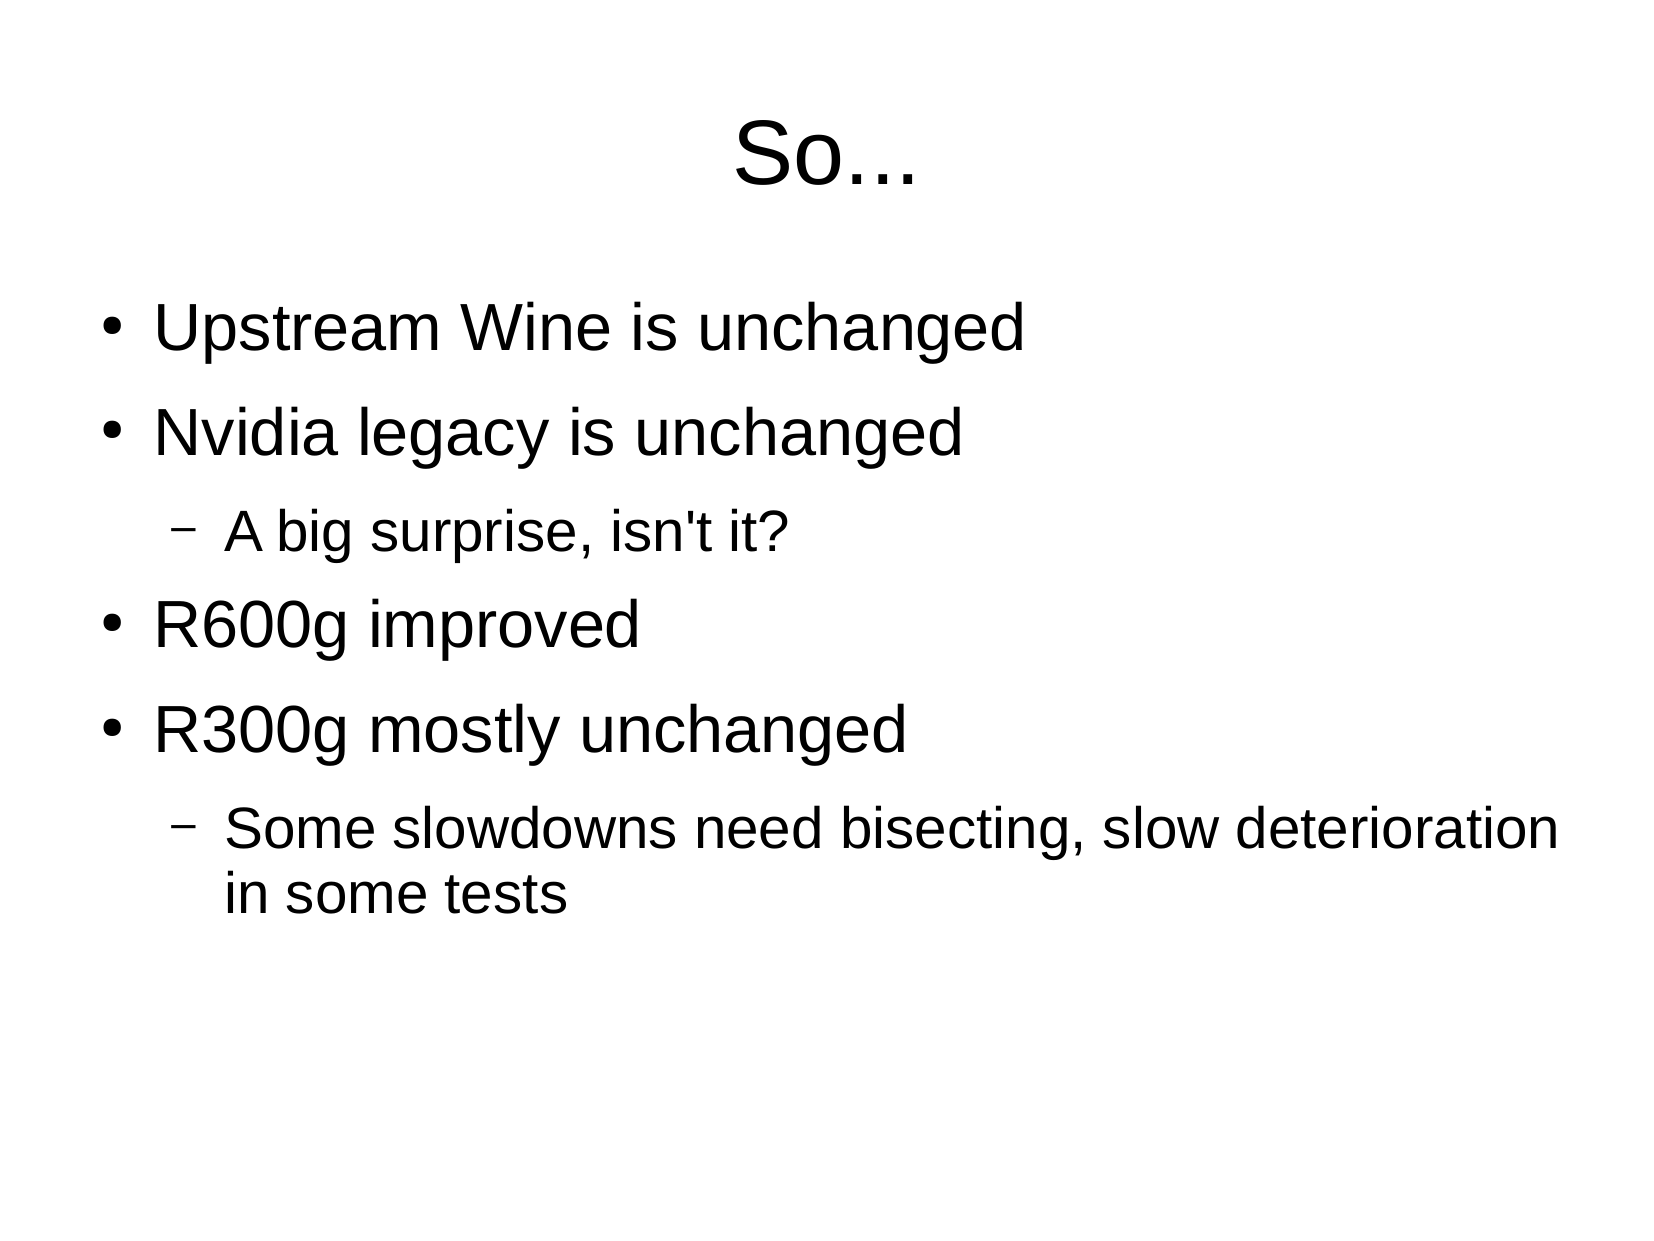

# So...
Upstream Wine is unchanged
Nvidia legacy is unchanged
A big surprise, isn't it?
R600g improved
R300g mostly unchanged
Some slowdowns need bisecting, slow deterioration in some tests